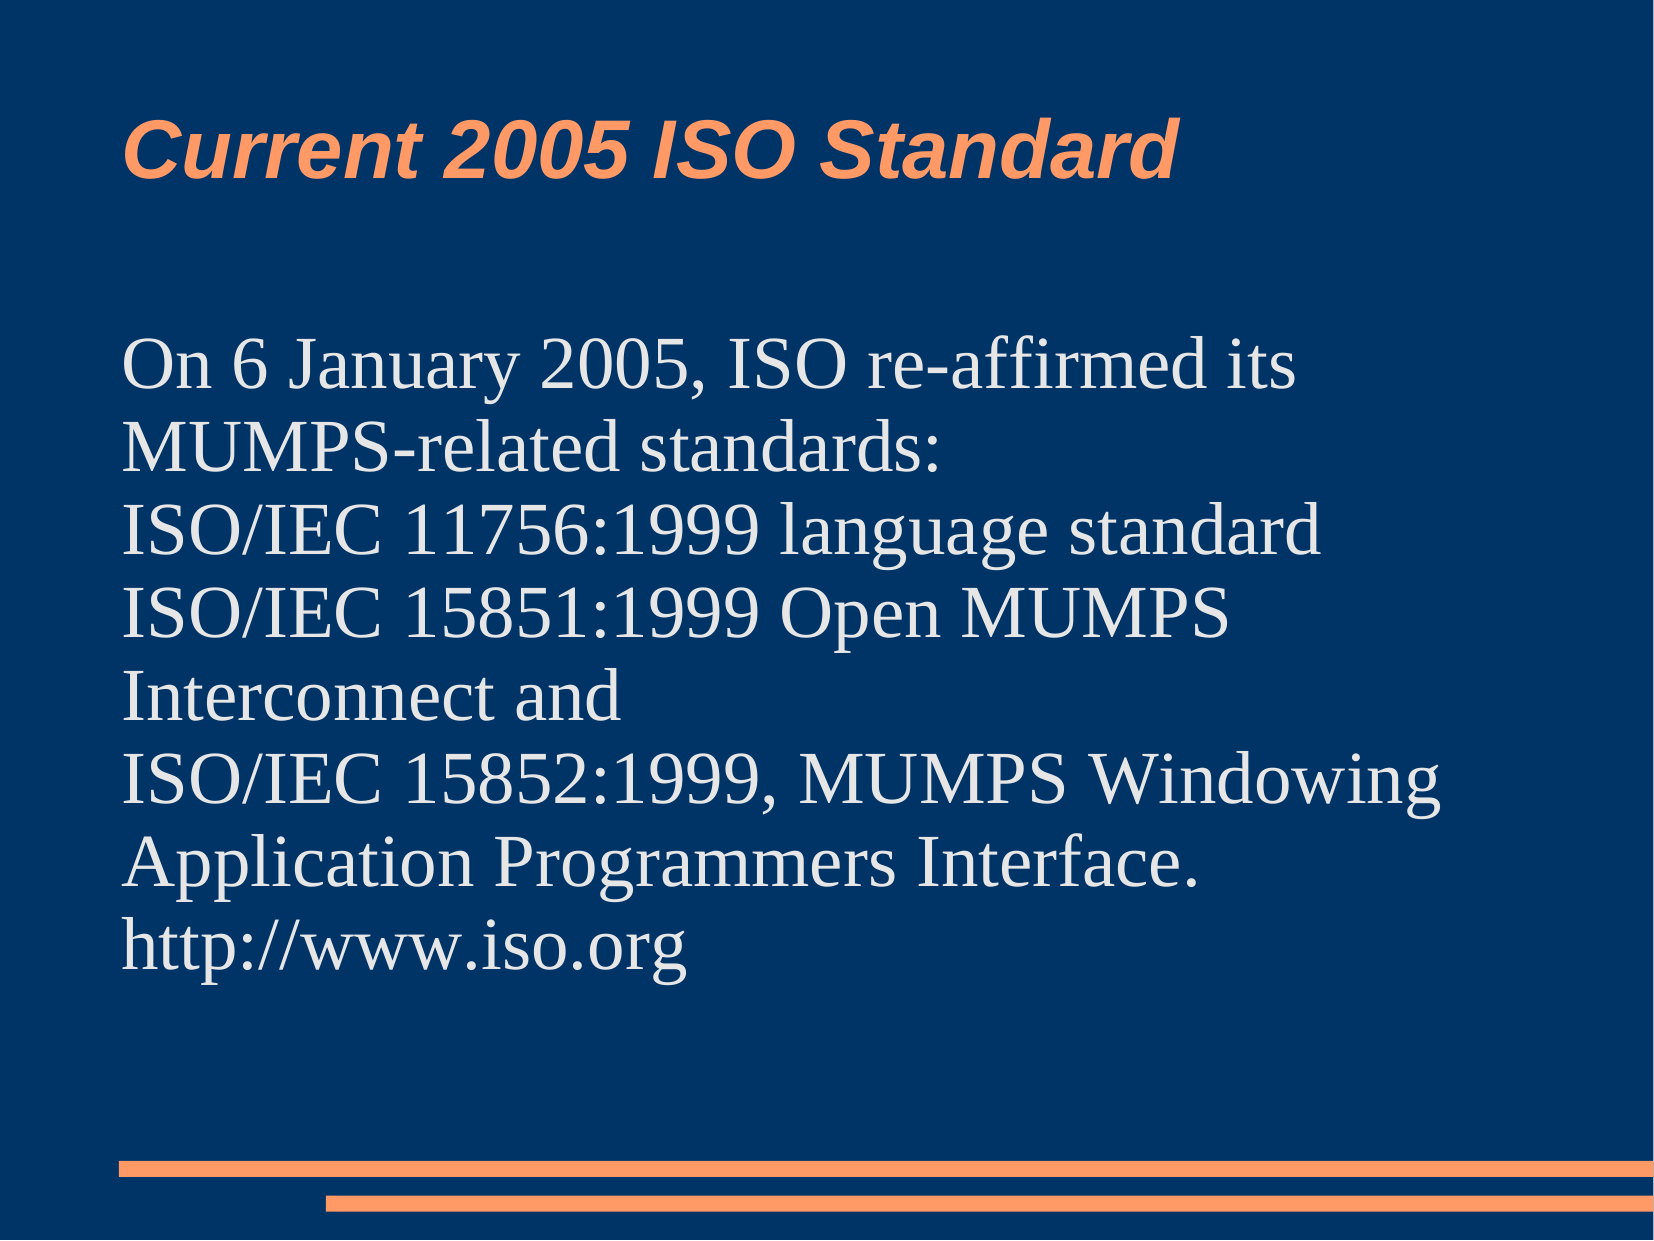

# Current 2005 ISO Standard
On 6 January 2005, ISO re-affirmed its MUMPS-related standards:
ISO/IEC 11756:1999 language standard
ISO/IEC 15851:1999 Open MUMPS Interconnect and
ISO/IEC 15852:1999, MUMPS Windowing Application Programmers Interface.
http://www.iso.org